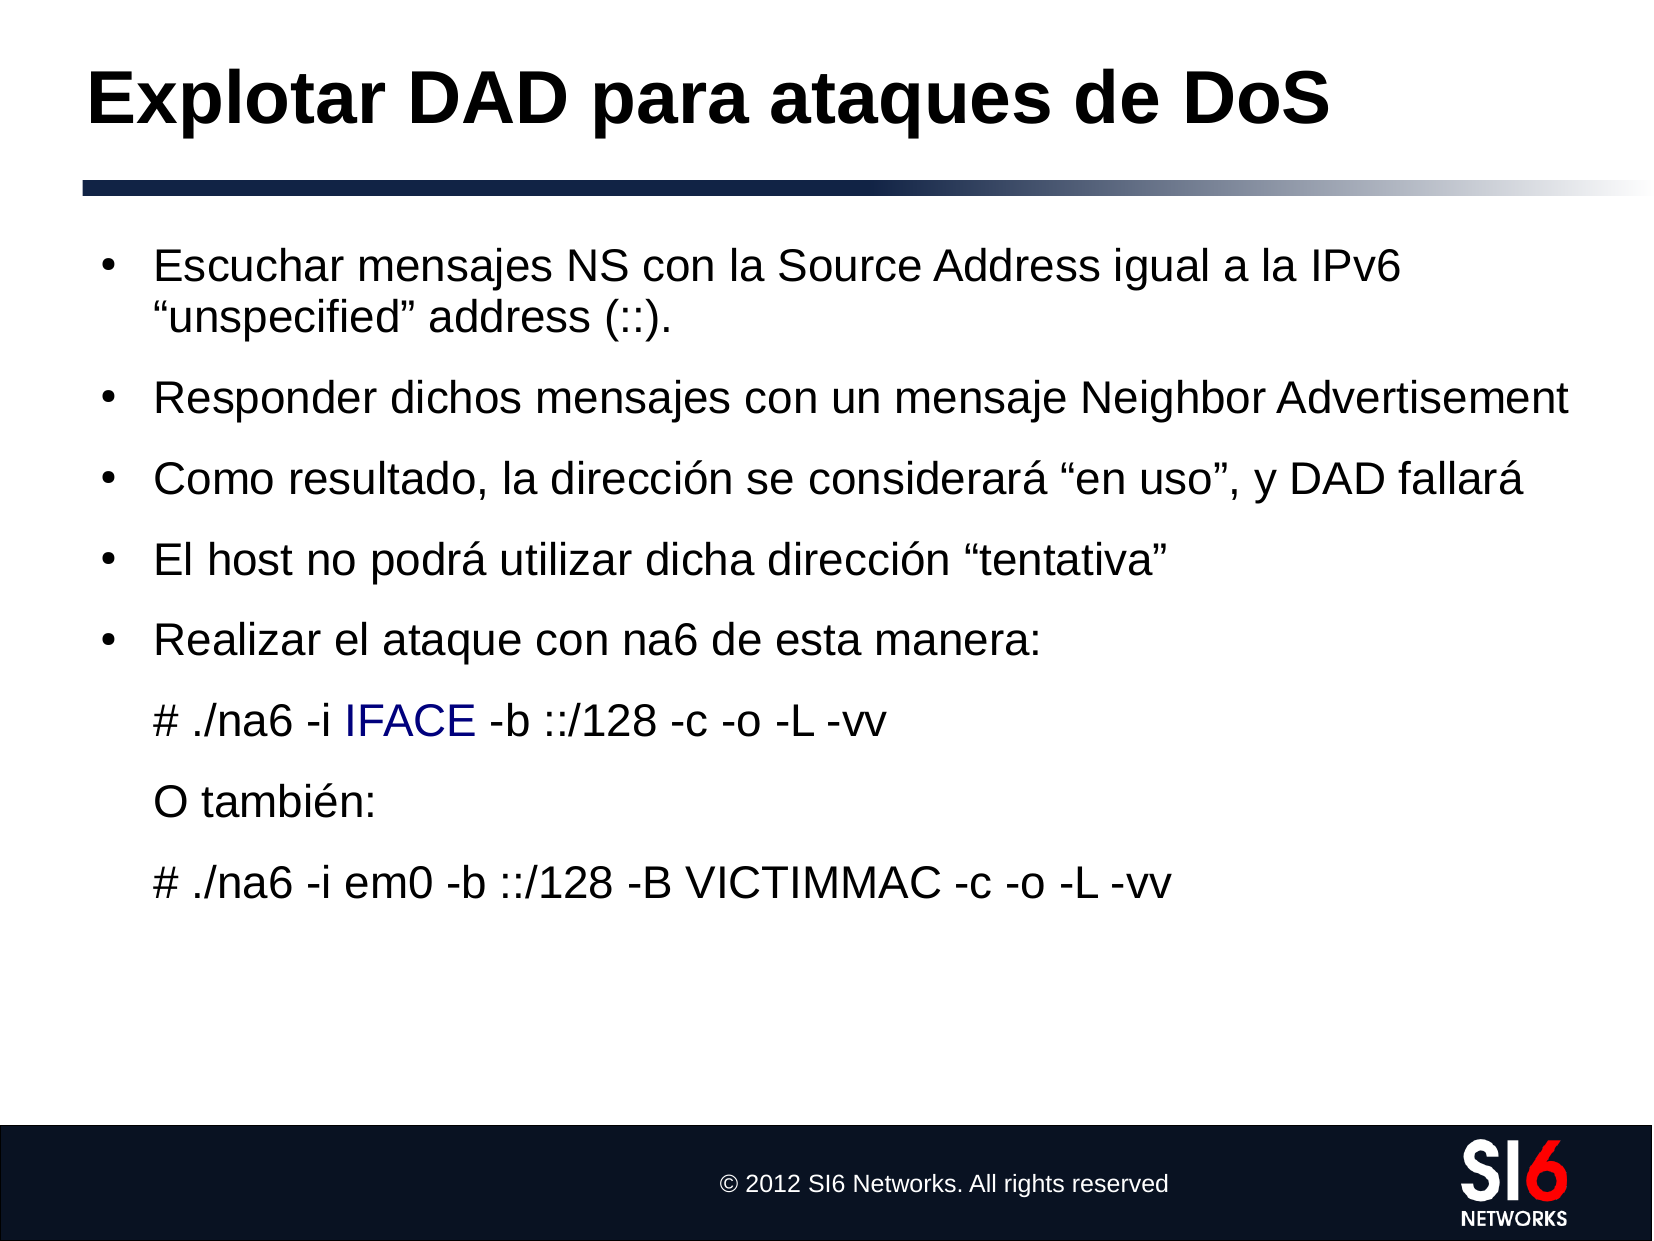

# Explotar DAD para ataques de DoS
Escuchar mensajes NS con la Source Address igual a la IPv6 “unspecified” address (::).
Responder dichos mensajes con un mensaje Neighbor Advertisement
Como resultado, la dirección se considerará “en uso”, y DAD fallará
El host no podrá utilizar dicha dirección “tentativa”
Realizar el ataque con na6 de esta manera:
# ./na6 -i IFACE -b ::/128 -c -o -L -vv
O también:
# ./na6 -i em0 -b ::/128 -B VICTIMMAC -c -o -L -vv